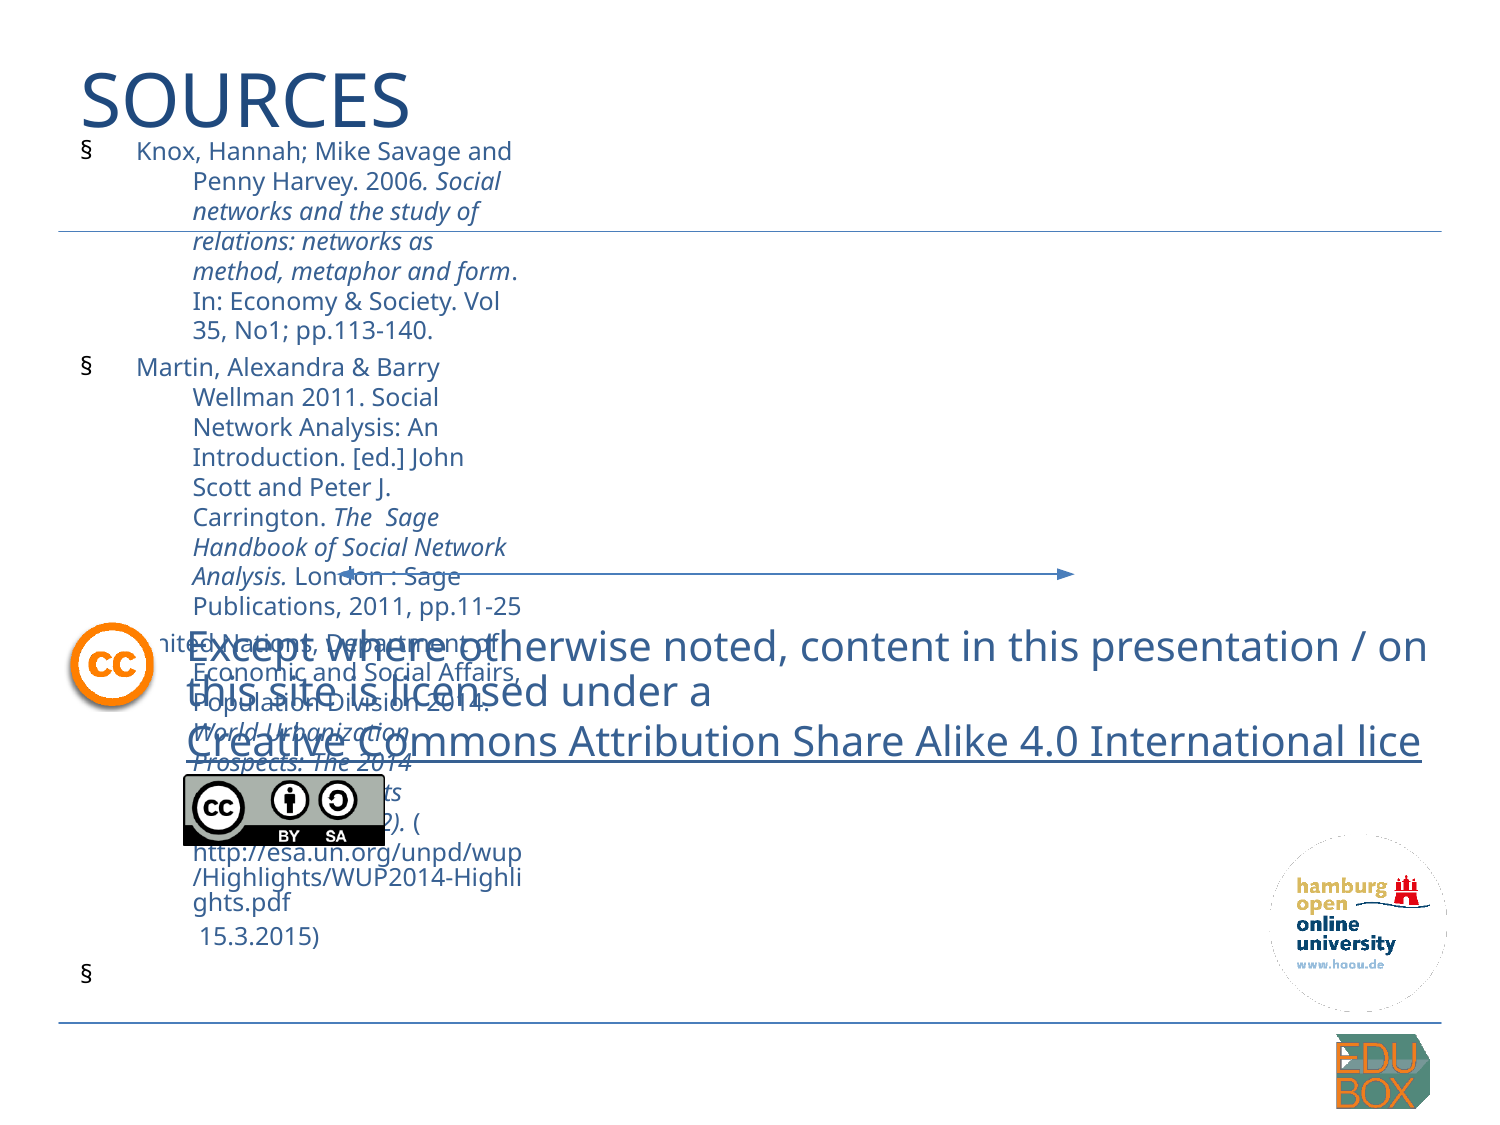

SOURCES
# Knox, Hannah; Mike Savage and Penny Harvey. 2006. Social networks and the study of relations: networks as method, metaphor and form. In: Economy & Society. Vol 35, No1; pp.113-140.
Martin, Alexandra & Barry Wellman 2011. Social Network Analysis: An Introduction. [ed.] John Scott and Peter J. Carrington. The Sage Handbook of Social Network Analysis. London : Sage Publications, 2011, pp.11-25
United Nations, Department of Economic and Social Affairs, Population Division 2014. World Urbanization Prospects: The 2014 Revision,Highlights (ST/ESA/SER.A/352). (http://esa.un.org/unpd/wup/Highlights/WUP2014-Highlights.pdf 15.3.2015)
Except where otherwise noted, content in this presentation / on this site is licensed under a
Creative Commons Attribution Share Alike 4.0 International license.